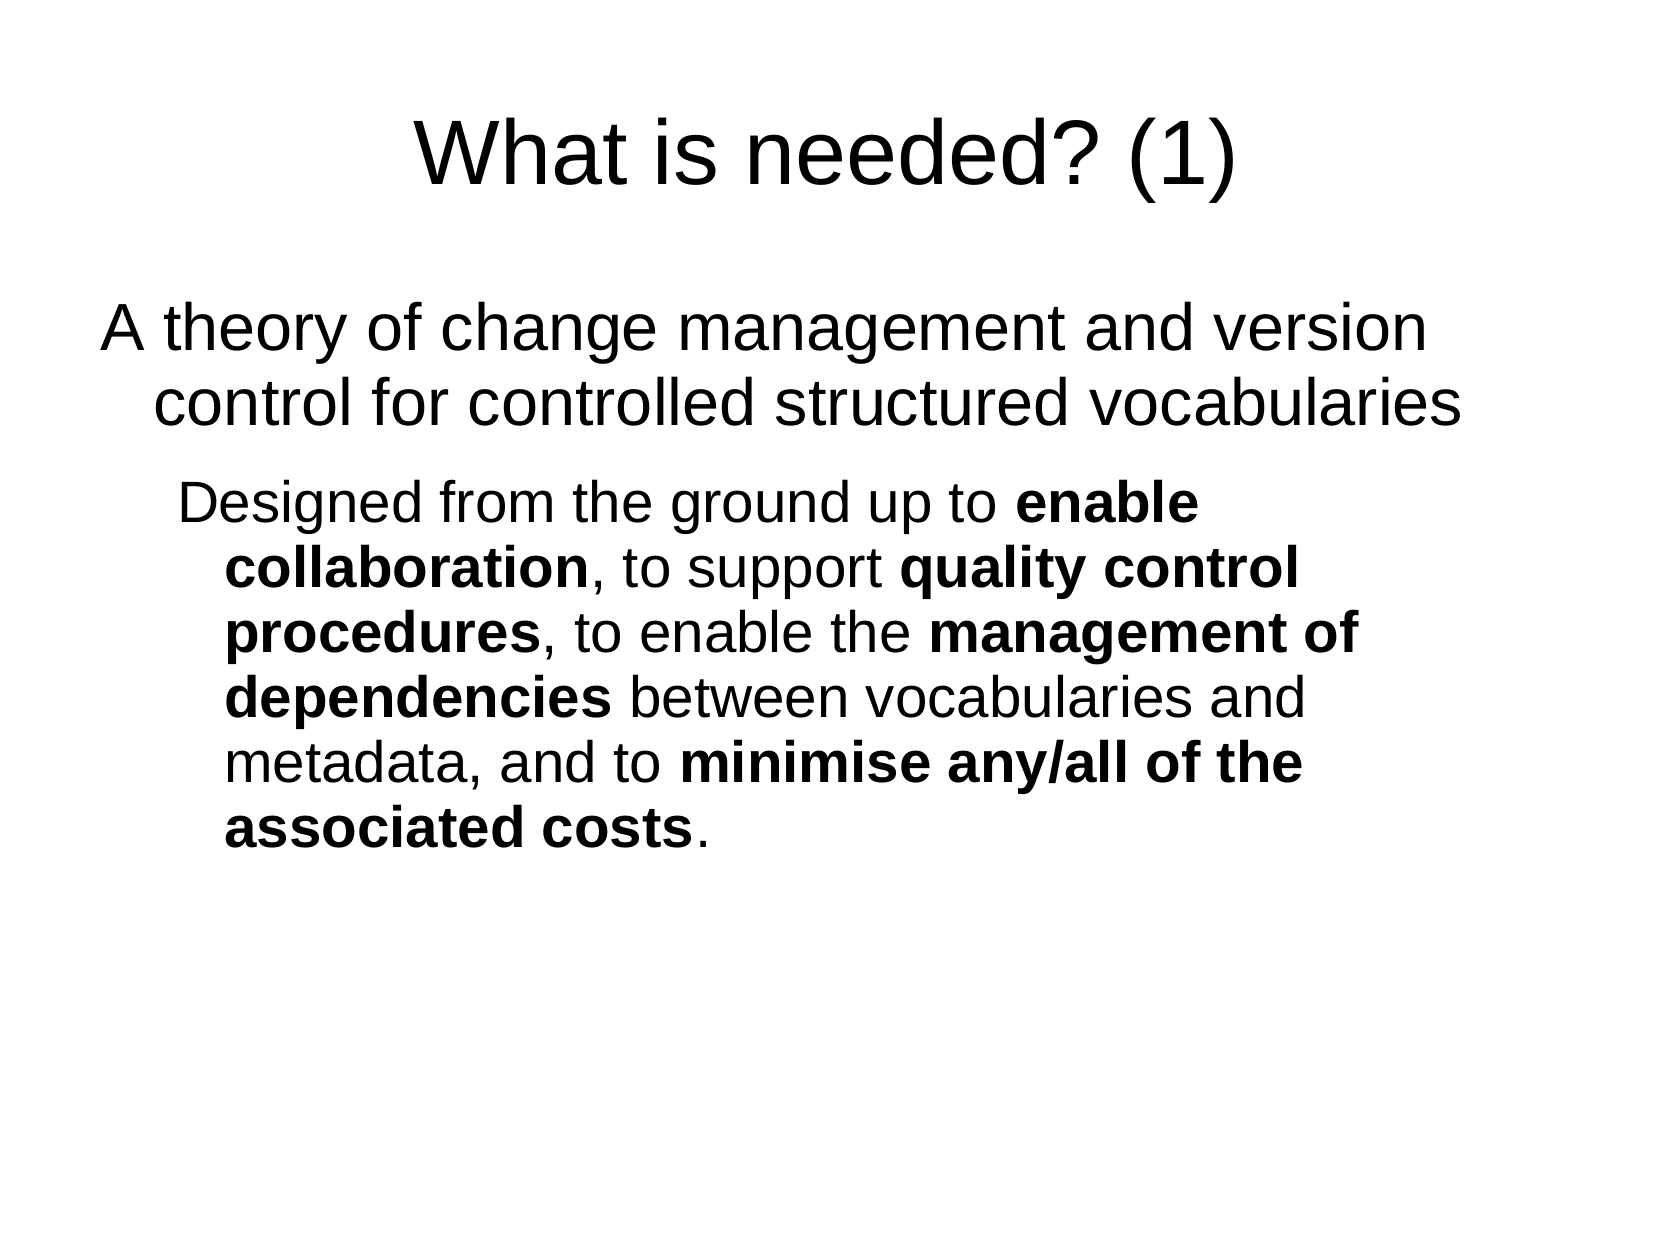

# What is needed? (1)
A theory of change management and version control for controlled structured vocabularies
Designed from the ground up to enable collaboration, to support quality control procedures, to enable the management of dependencies between vocabularies and metadata, and to minimise any/all of the associated costs.